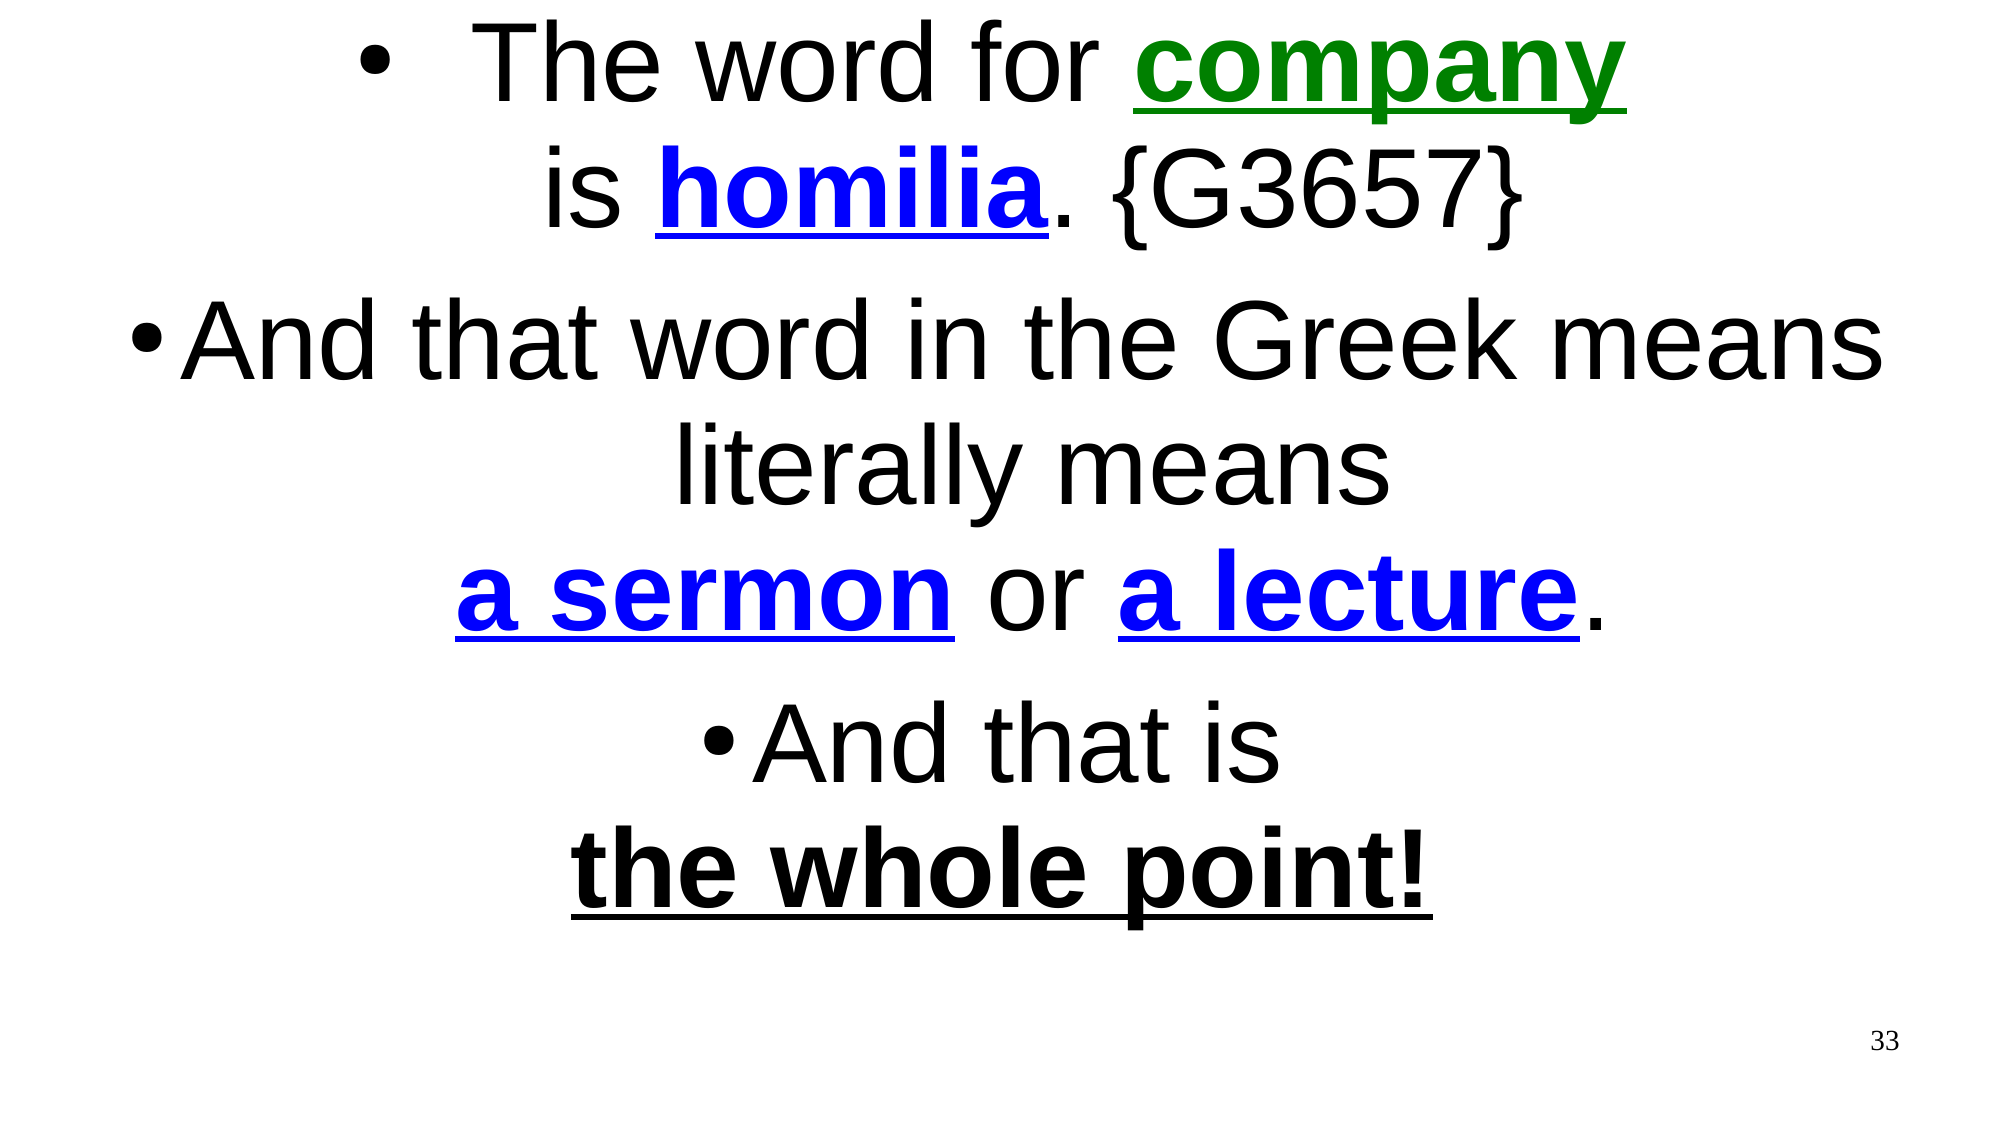

# The word for company is homilia. {G3657}
And that word in the Greek means
 literally means
a sermon or a lecture.
And that is
the whole point!
33